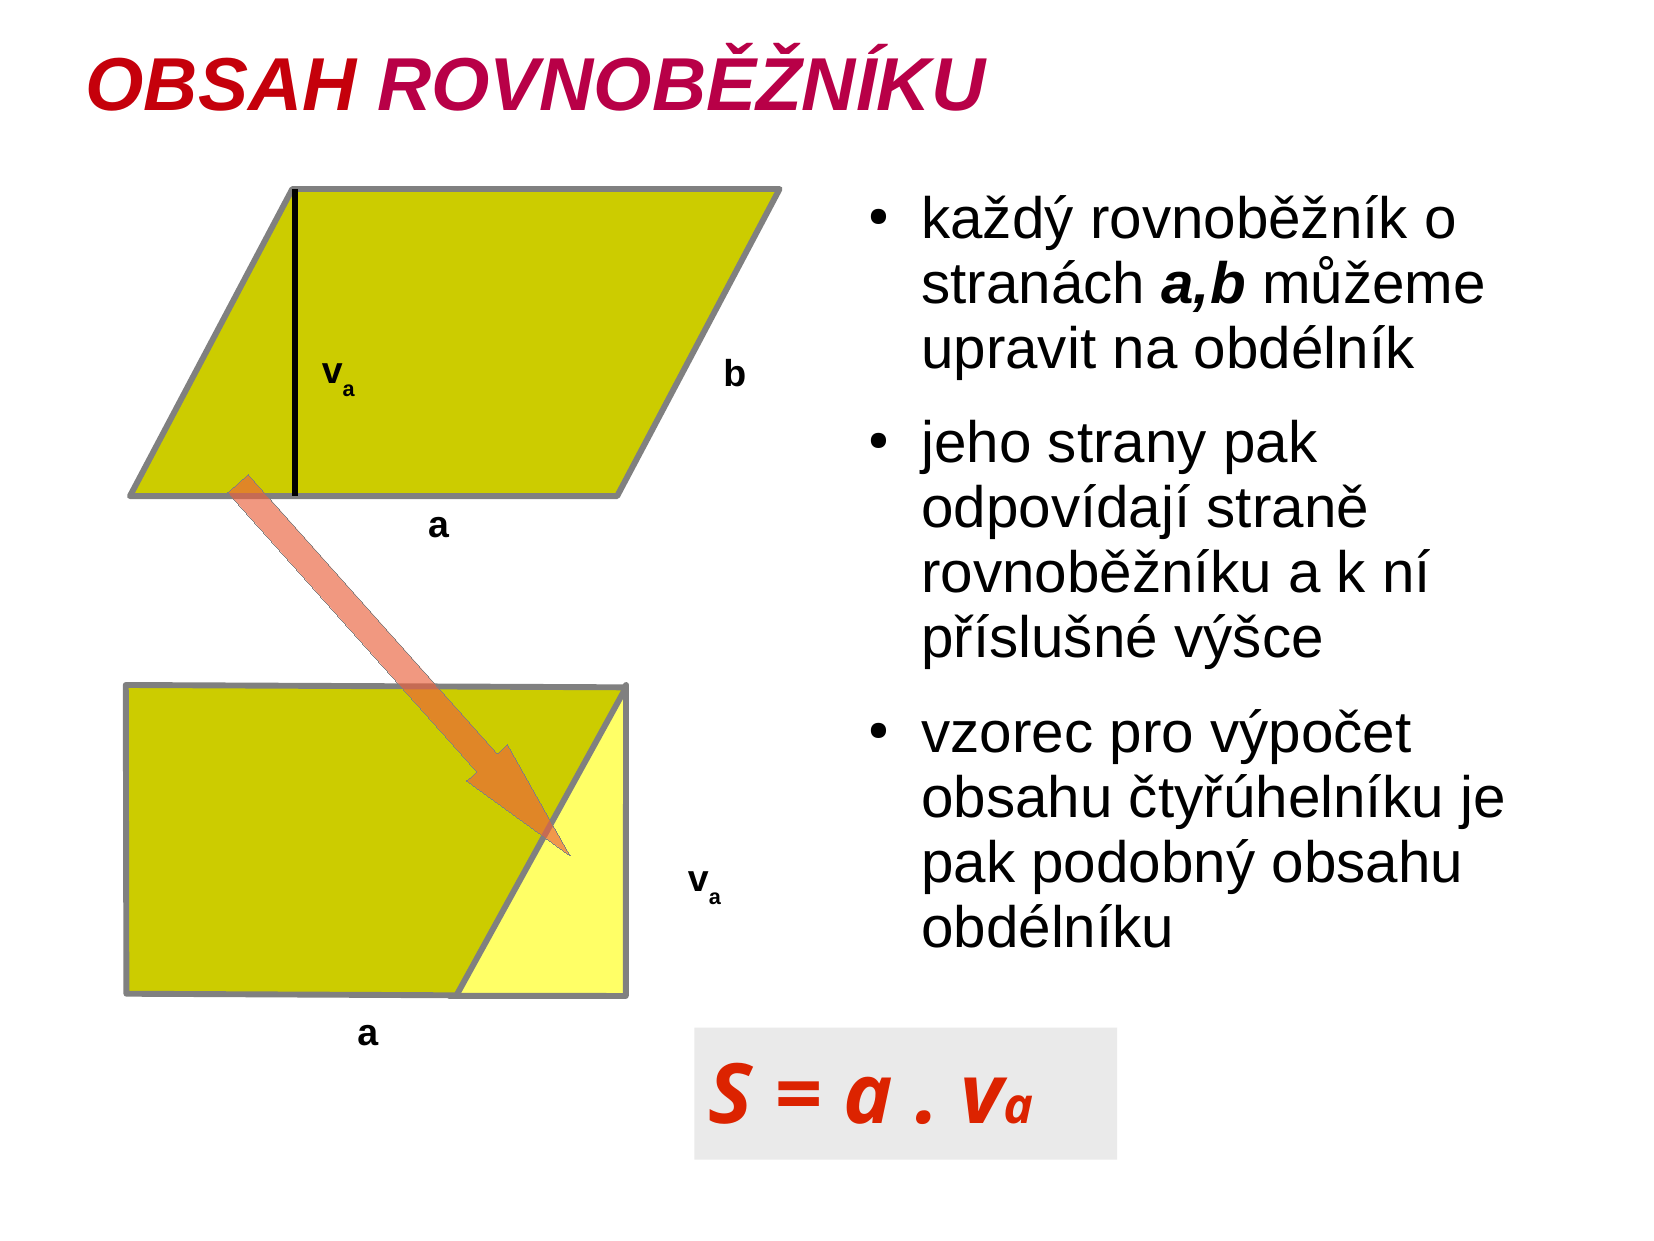

OBSAH ROVNOBĚŽNÍKU
# každý rovnoběžník o stranách a,b můžeme upravit na obdélník
jeho strany pak odpovídají straně rovnoběžníku a k ní příslušné výšce
vzorec pro výpočet obsahu čtyřúhelníku je pak podobný obsahu obdélníku
va
b
a
a
va
S = a . va